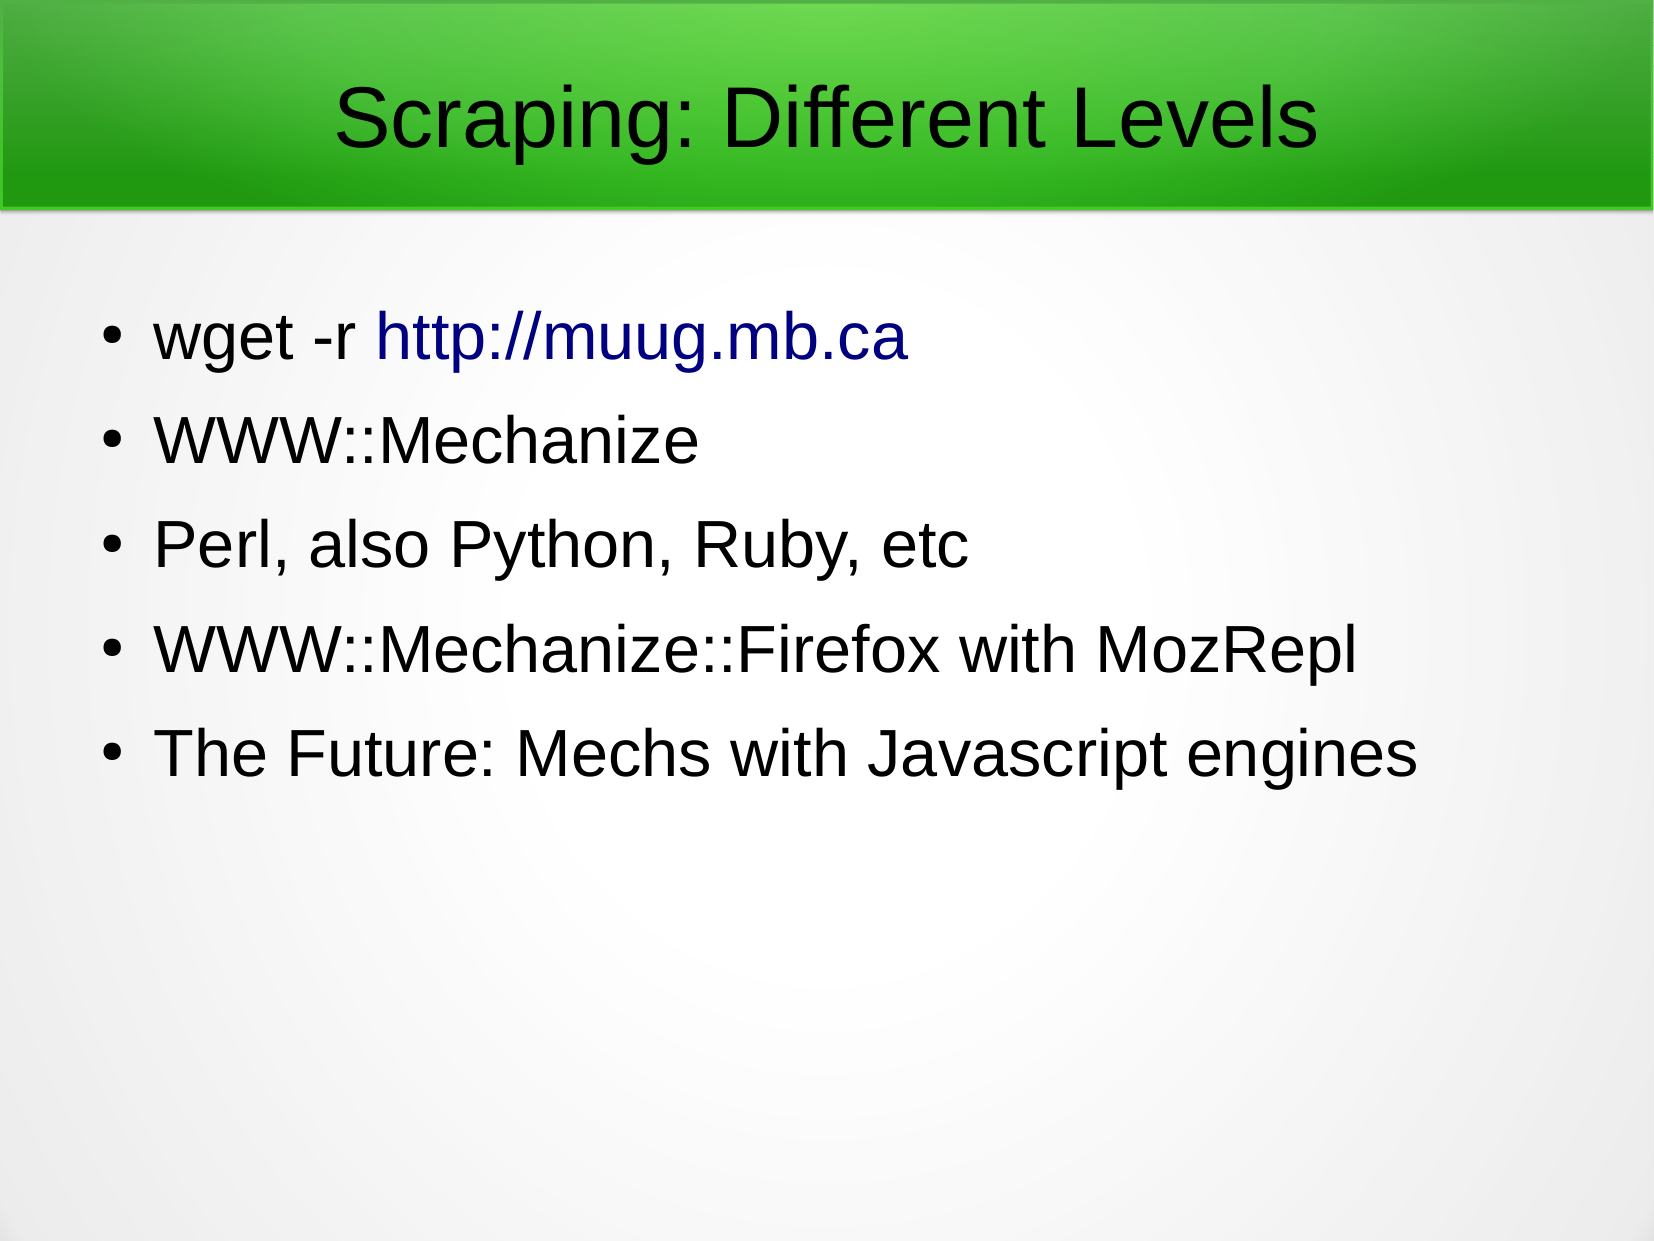

# Scraping: Different Levels
wget -r http://muug.mb.ca
WWW::Mechanize
Perl, also Python, Ruby, etc
WWW::Mechanize::Firefox with MozRepl
The Future: Mechs with Javascript engines